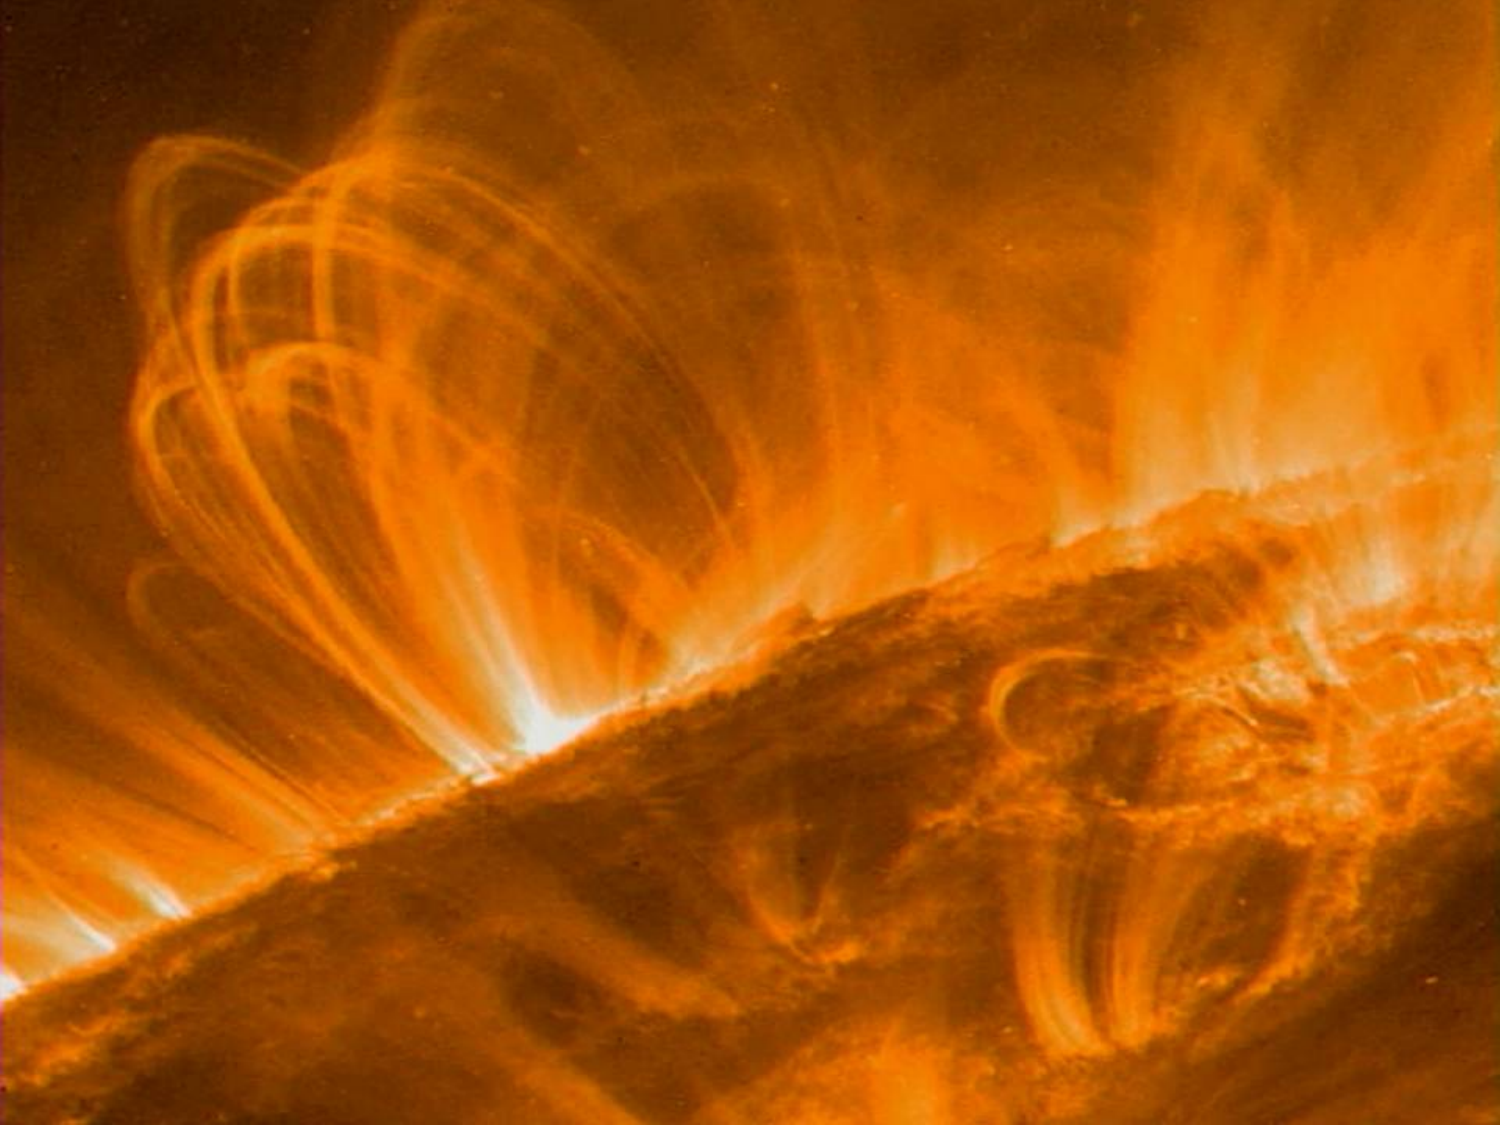

# «Тогда б со всех открылся стран Горящий вечно Океан. Там огненны валы стремятся И не находят берегов. Там вихри пламенны кружатся, Борющись множество веков; Там камни, как вода, кипят, Горящи там дожди шумят».